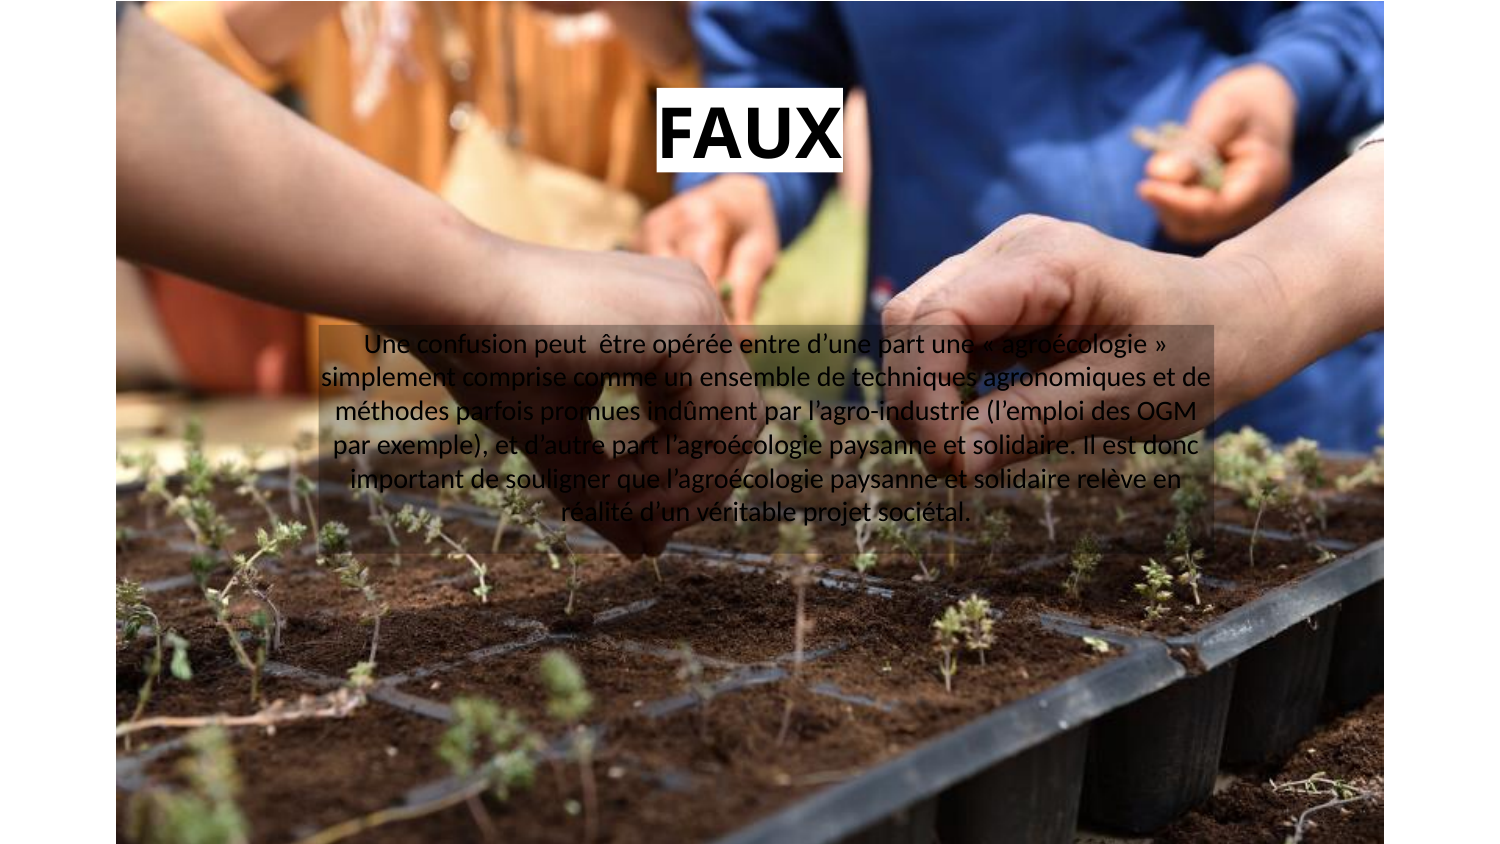

FAUX
Une confusion peut être opérée entre d’une part une « agroécologie » simplement comprise comme un ensemble de techniques agronomiques et de méthodes parfois promues indûment par l’agro-industrie (l’emploi des OGM par exemple), et d’autre part l’agroécologie paysanne et solidaire. Il est donc important de souligner que l’agroécologie paysanne et solidaire relève en réalité d’un véritable projet sociétal.